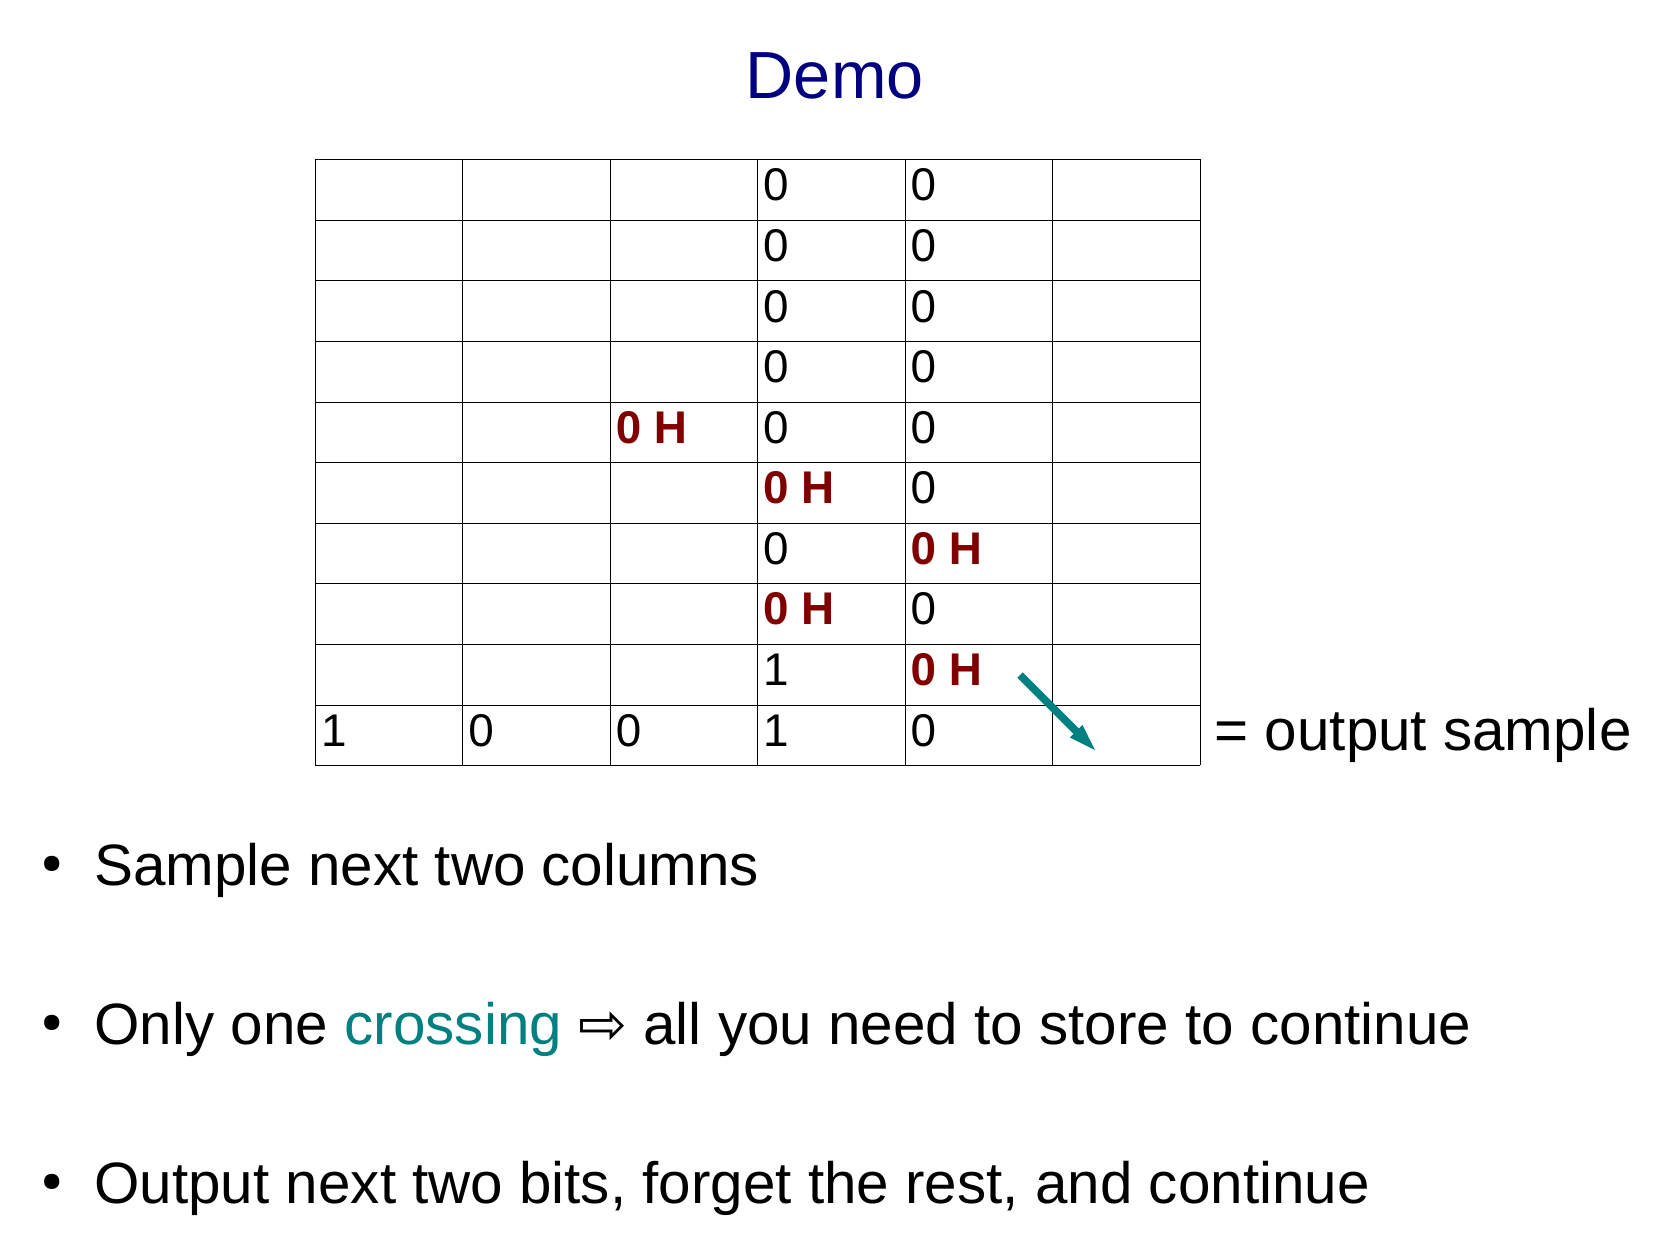

Demo
| | | | 0 | 0 | |
| --- | --- | --- | --- | --- | --- |
| | | | 0 | 0 | |
| | | | 0 | 0 | |
| | | | 0 | 0 | |
| | | 0 H | 0 | 0 | |
| | | | 0 H | 0 | |
| | | | 0 | 0 H | |
| | | | 0 H | 0 | |
| | | | 1 | 0 H | |
| 1 | 0 | 0 | 1 | 0 | |
= output sample
# Sample next two columns
Only one crossing ⇨ all you need to store to continue
Output next two bits, forget the rest, and continue